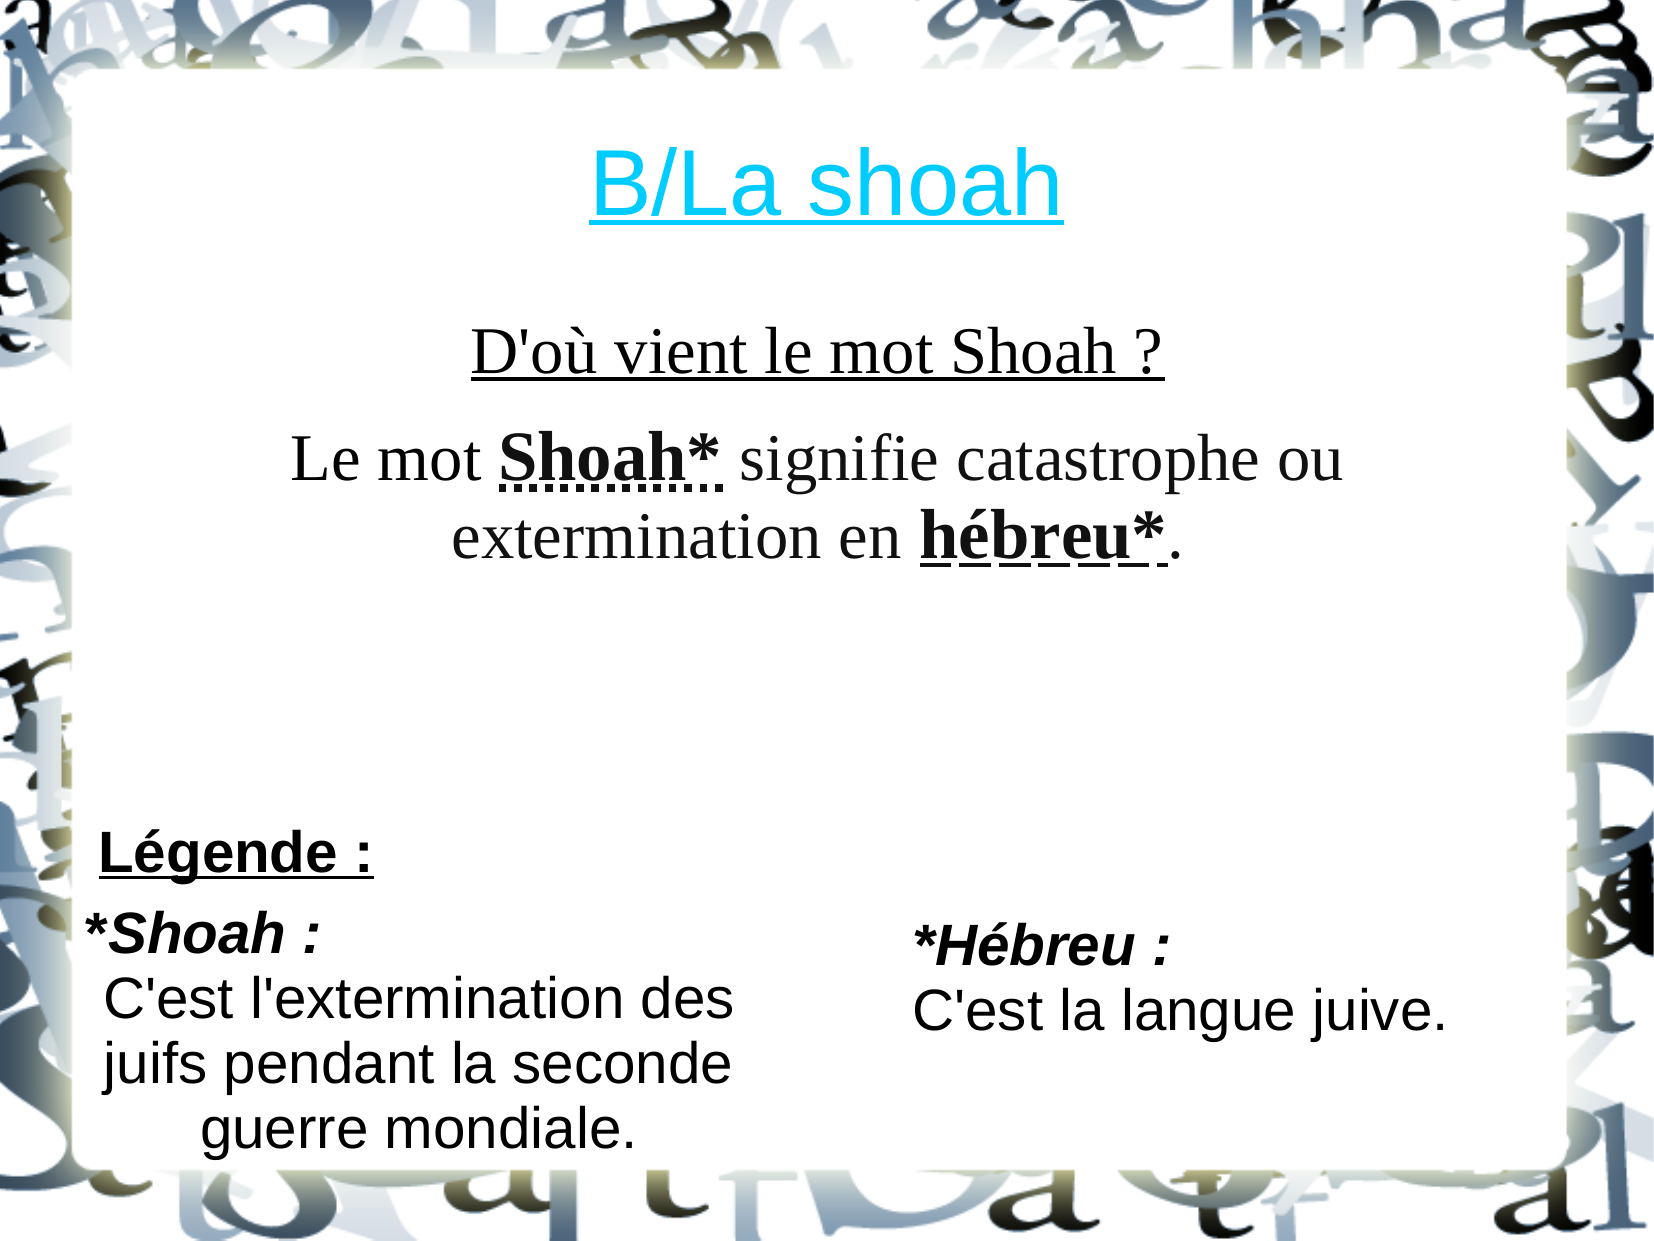

# B/La shoah
D'où vient le mot Shoah ?
Le mot Shoah* signifie catastrophe ou extermination en hébreu*.
Légende :
*Shoah :
C'est l'extermination des juifs pendant la seconde guerre mondiale.
*Hébreu :
C'est la langue juive.